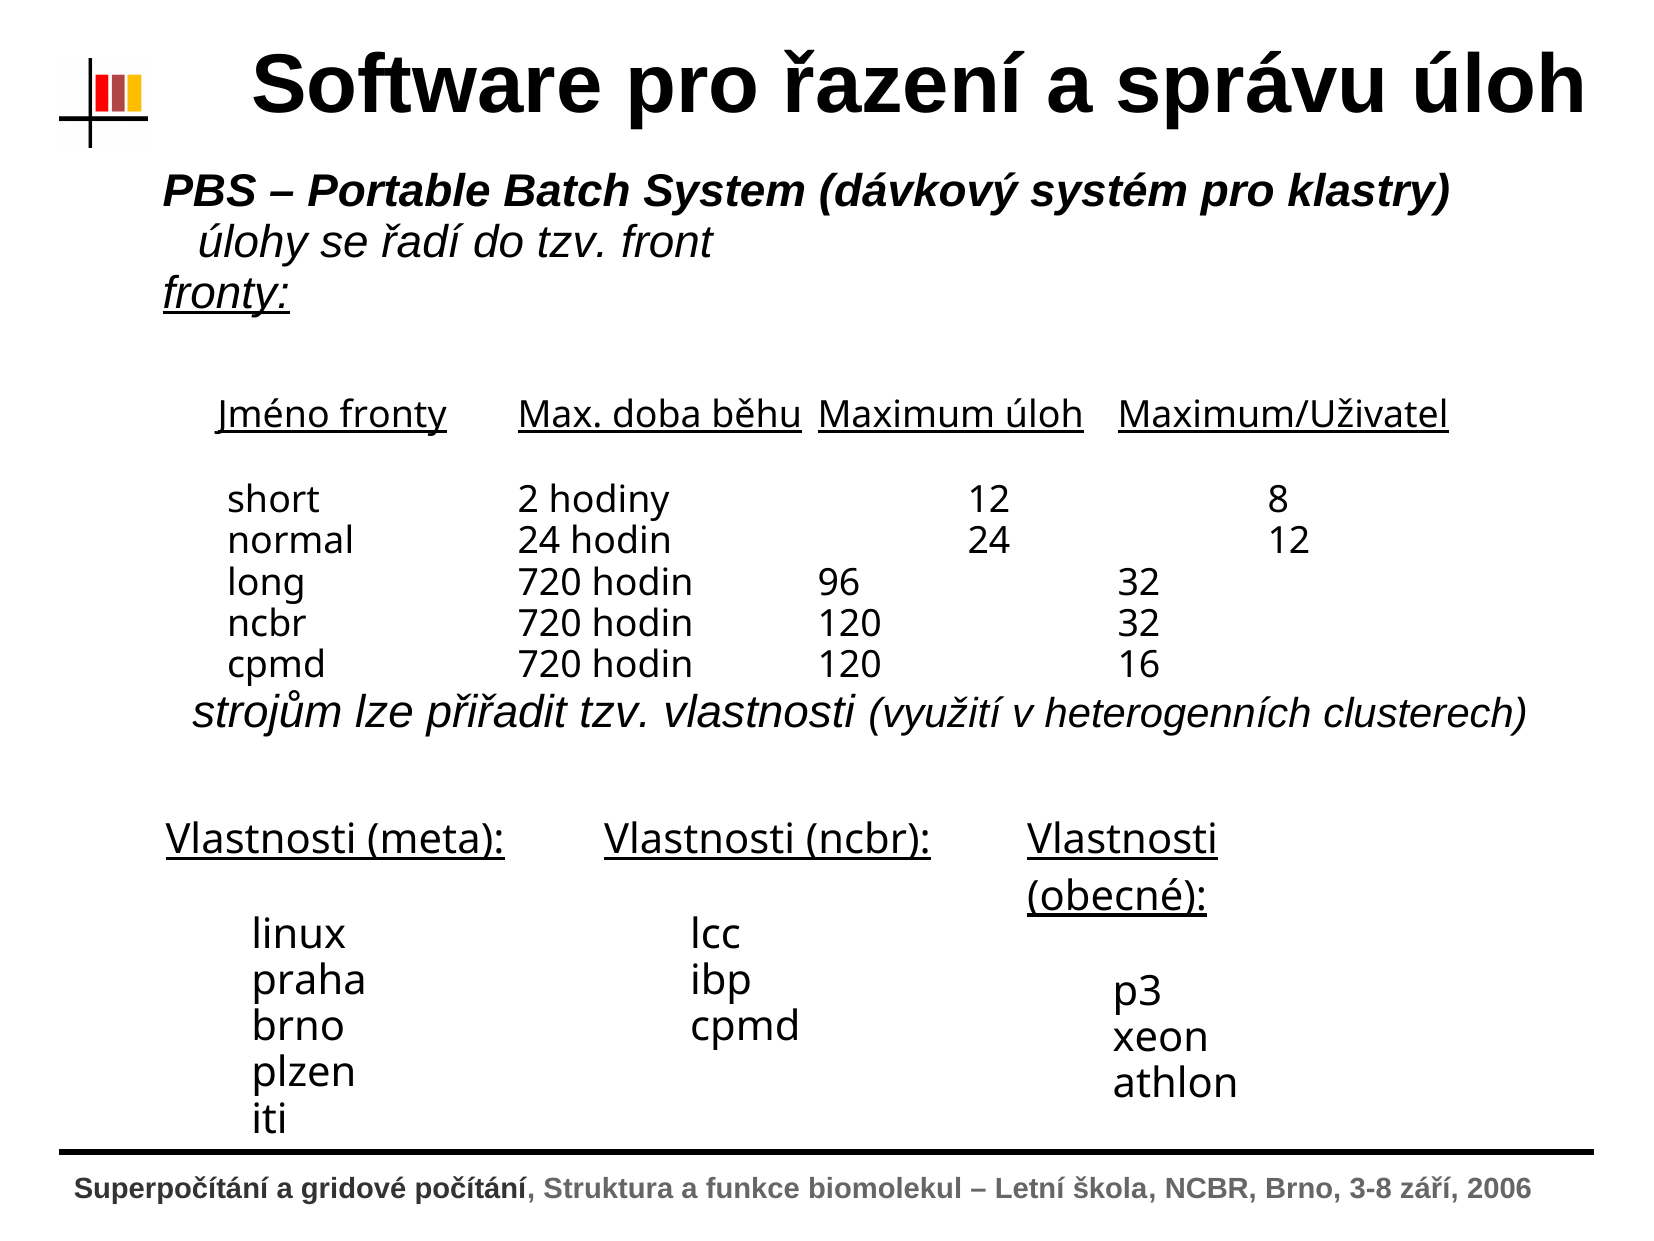

Software pro řazení a správu úloh
PBS – Portable Batch System (dávkový systém pro klastry)
úlohy se řadí do tzv. front
fronty:
Jméno fronty	Max. doba běhu	Maximum úloh	Maximum/Uživatel
 short		2 hodiny		12		8
 normal		24 hodin		24		12
 long		720 hodin	96		32
 ncbr		720 hodin 	120		32
 cpmd		720 hodin 	120		16
strojům lze přiřadit tzv. vlastnosti (využití v heterogenních clusterech)
Vlastnosti (meta):
 linux
 praha
 brno
 plzen
 iti
Vlastnosti (ncbr):
 lcc
 ibp
 cpmd
Vlastnosti (obecné):
 p3
 xeon
 athlon
Superpočítání a gridové počítání, Struktura a funkce biomolekul – Letní škola, NCBR, Brno, 3-8 září, 2006